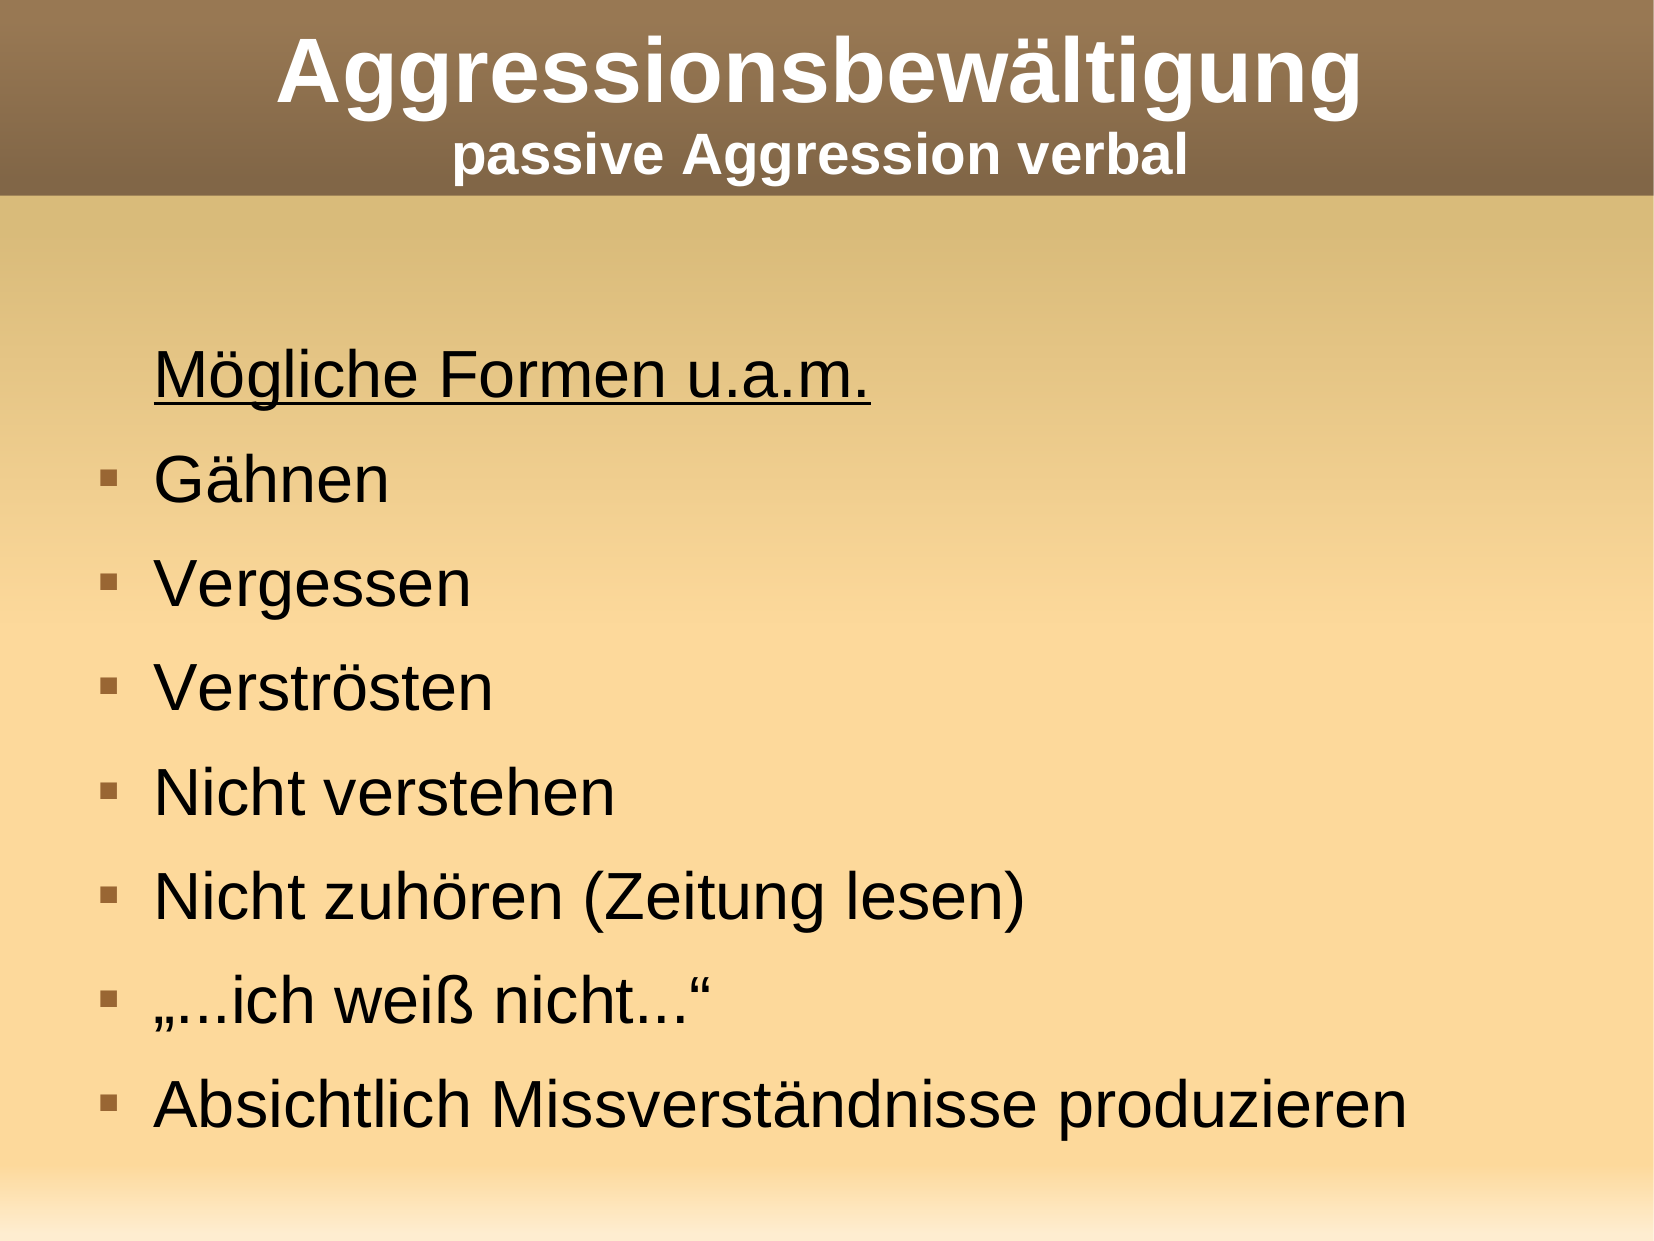

# Aggressionsbewältigung passive Aggression verbal
Mögliche Formen u.a.m.
Gähnen
Vergessen
Verströsten
Nicht verstehen
Nicht zuhören (Zeitung lesen)
„...ich weiß nicht...“
Absichtlich Missverständnisse produzieren